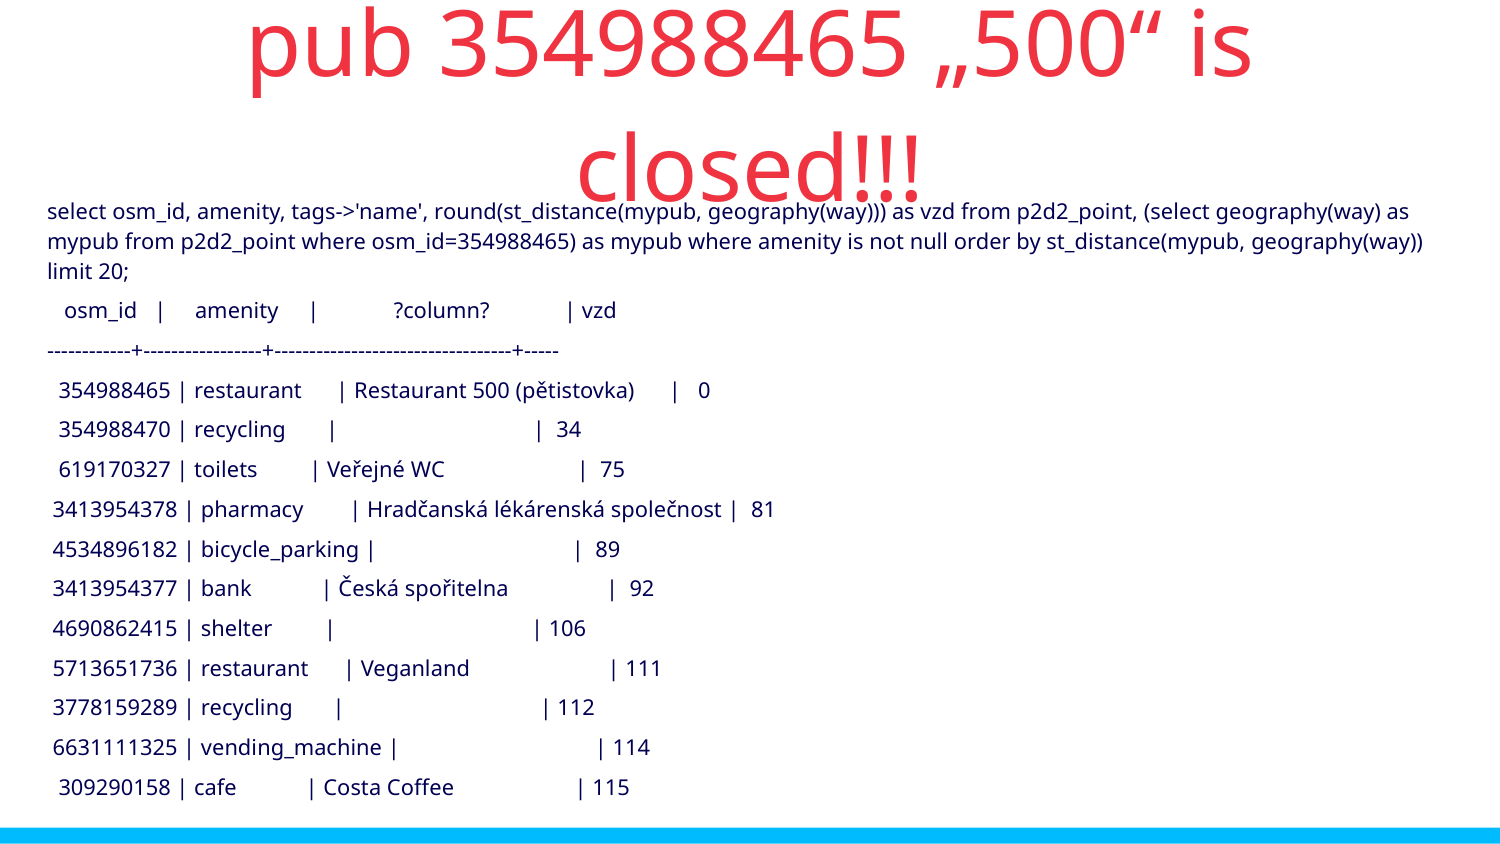

# pub 354988465 „500“ is closed!!!
select osm_id, amenity, tags->'name', round(st_distance(mypub, geography(way))) as vzd from p2d2_point, (select geography(way) as mypub from p2d2_point where osm_id=354988465) as mypub where amenity is not null order by st_distance(mypub, geography(way)) limit 20;
 osm_id | amenity | ?column? | vzd
------------+-----------------+----------------------------------+-----
 354988465 | restaurant | Restaurant 500 (pětistovka) | 0
 354988470 | recycling | | 34
 619170327 | toilets | Veřejné WC | 75
 3413954378 | pharmacy | Hradčanská lékárenská společnost | 81
 4534896182 | bicycle_parking | | 89
 3413954377 | bank | Česká spořitelna | 92
 4690862415 | shelter | | 106
 5713651736 | restaurant | Veganland | 111
 3778159289 | recycling | | 112
 6631111325 | vending_machine | | 114
 309290158 | cafe | Costa Coffee | 115